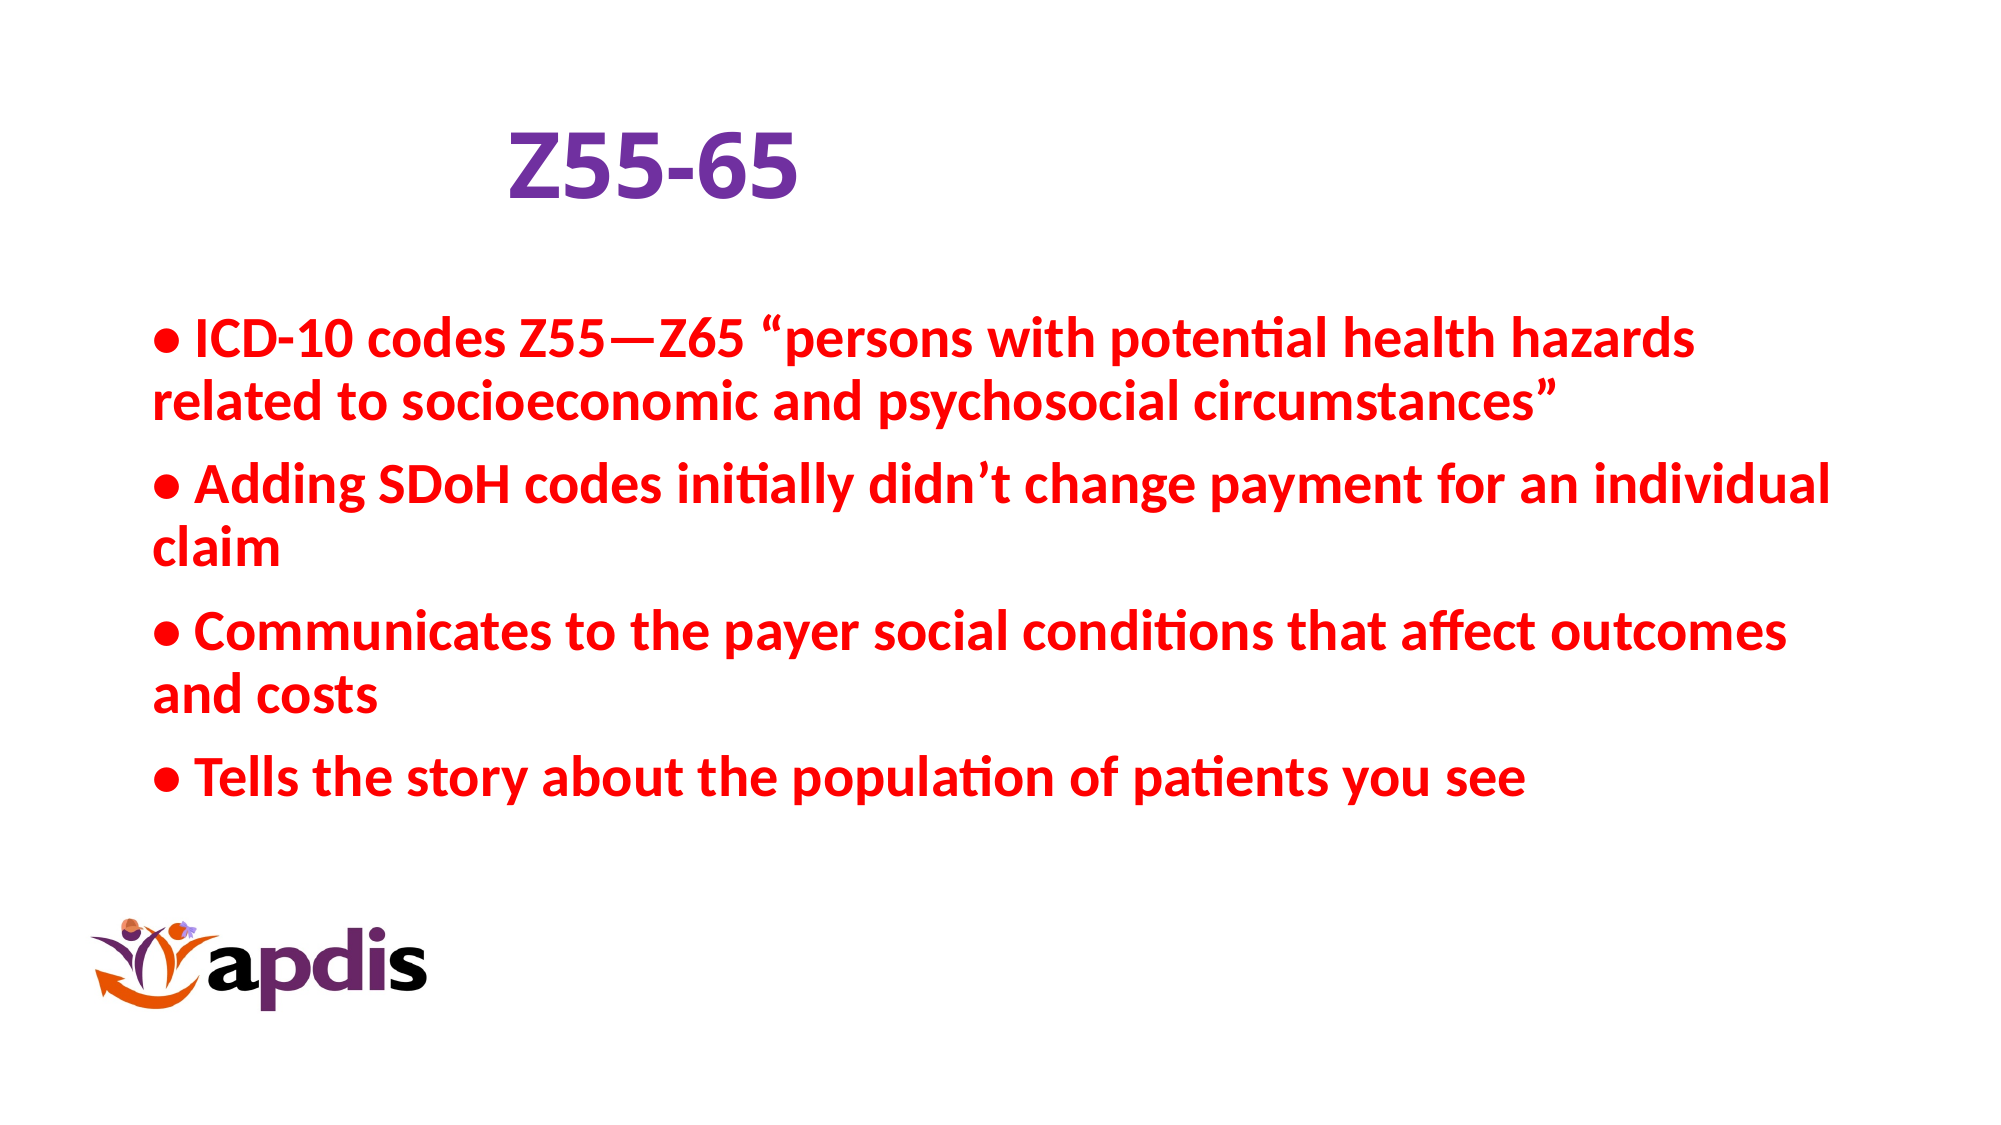

# Z55-65
• ICD-10 codes Z55—Z65 “persons with potential health hazards related to socioeconomic and psychosocial circumstances”
• Adding SDoH codes initially didn’t change payment for an individual claim
• Communicates to the payer social conditions that affect outcomes and costs
• Tells the story about the population of patients you see